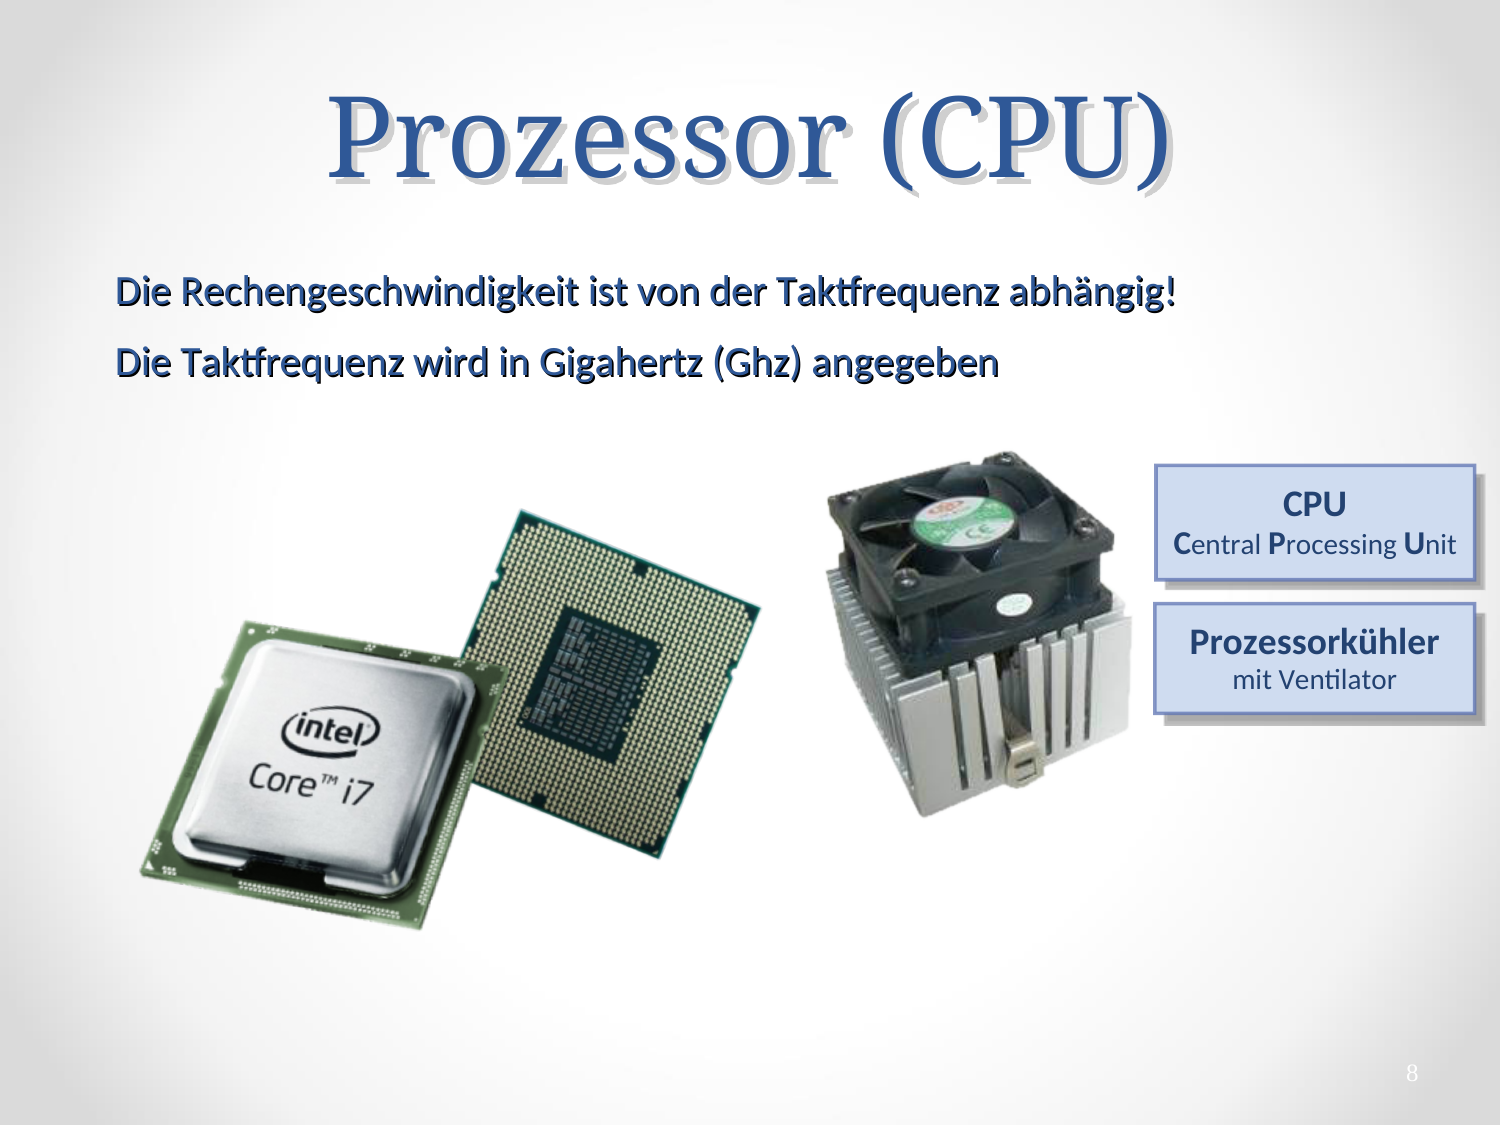

# Prozessor (CPU)‏
Die Rechengeschwindigkeit ist von der Taktfrequenz abhängig!
Die Taktfrequenz wird in Gigahertz (Ghz) angegeben
CPU
Central Processing Unit
Prozessorkühler mit Ventilator